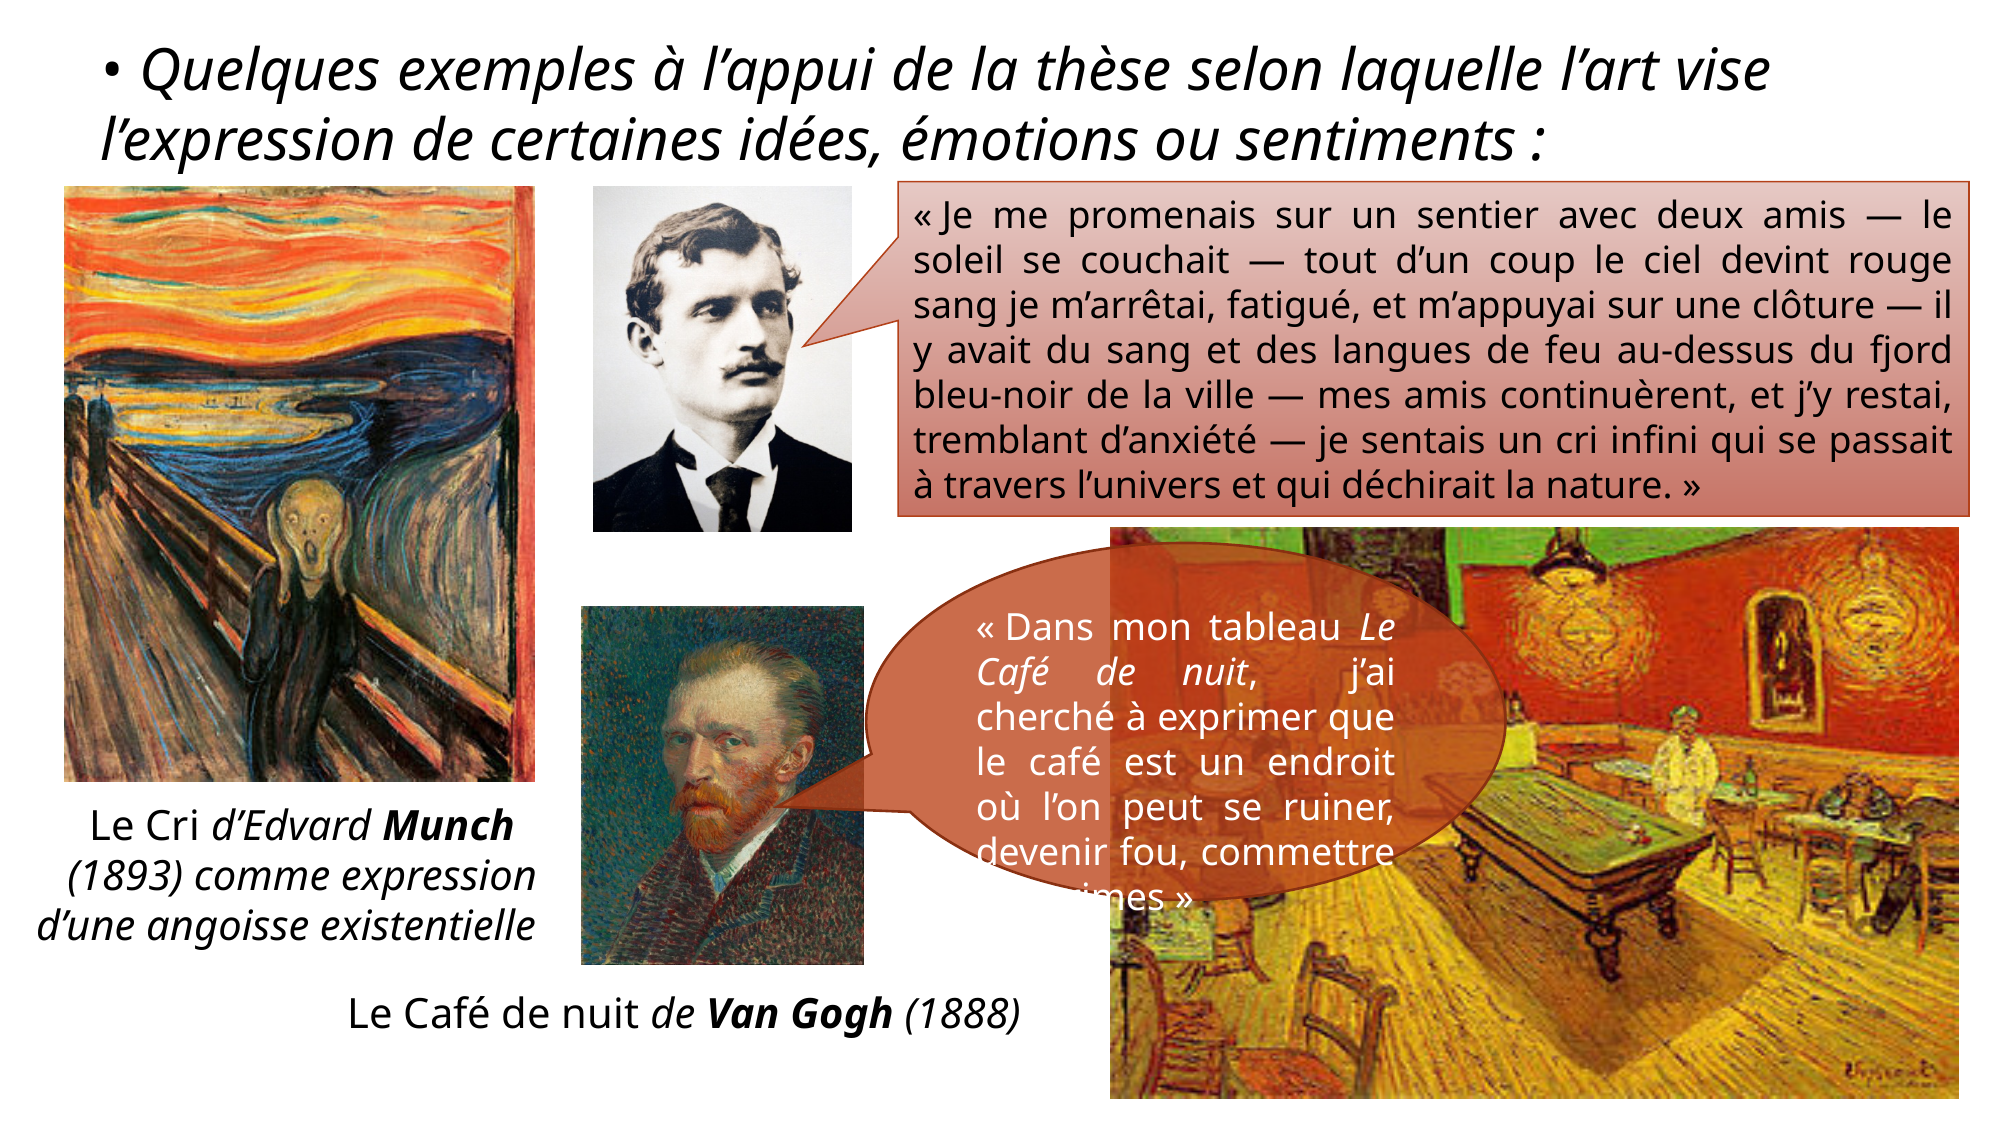

• Quelques exemples à l’appui de la thèse selon laquelle l’art vise l’expression de certaines idées, émotions ou sentiments :
« Je me promenais sur un sentier avec deux amis — le soleil se couchait — tout d’un coup le ciel devint rouge sang je m’arrêtai, fatigué, et m’appuyai sur une clôture — il y avait du sang et des langues de feu au-dessus du fjord bleu-noir de la ville — mes amis continuèrent, et j’y restai, tremblant d’anxiété — je sentais un cri infini qui se passait à travers l’univers et qui déchirait la nature. »
« Dans mon tableau Le Café de nuit, j’ai cherché à exprimer que le café est un endroit où l’on peut se ruiner, devenir fou, commettre des crimes »
Le Cri d’Edvard Munch (1893) comme expression d’une angoisse existentielle
Le Café de nuit de Van Gogh (1888)